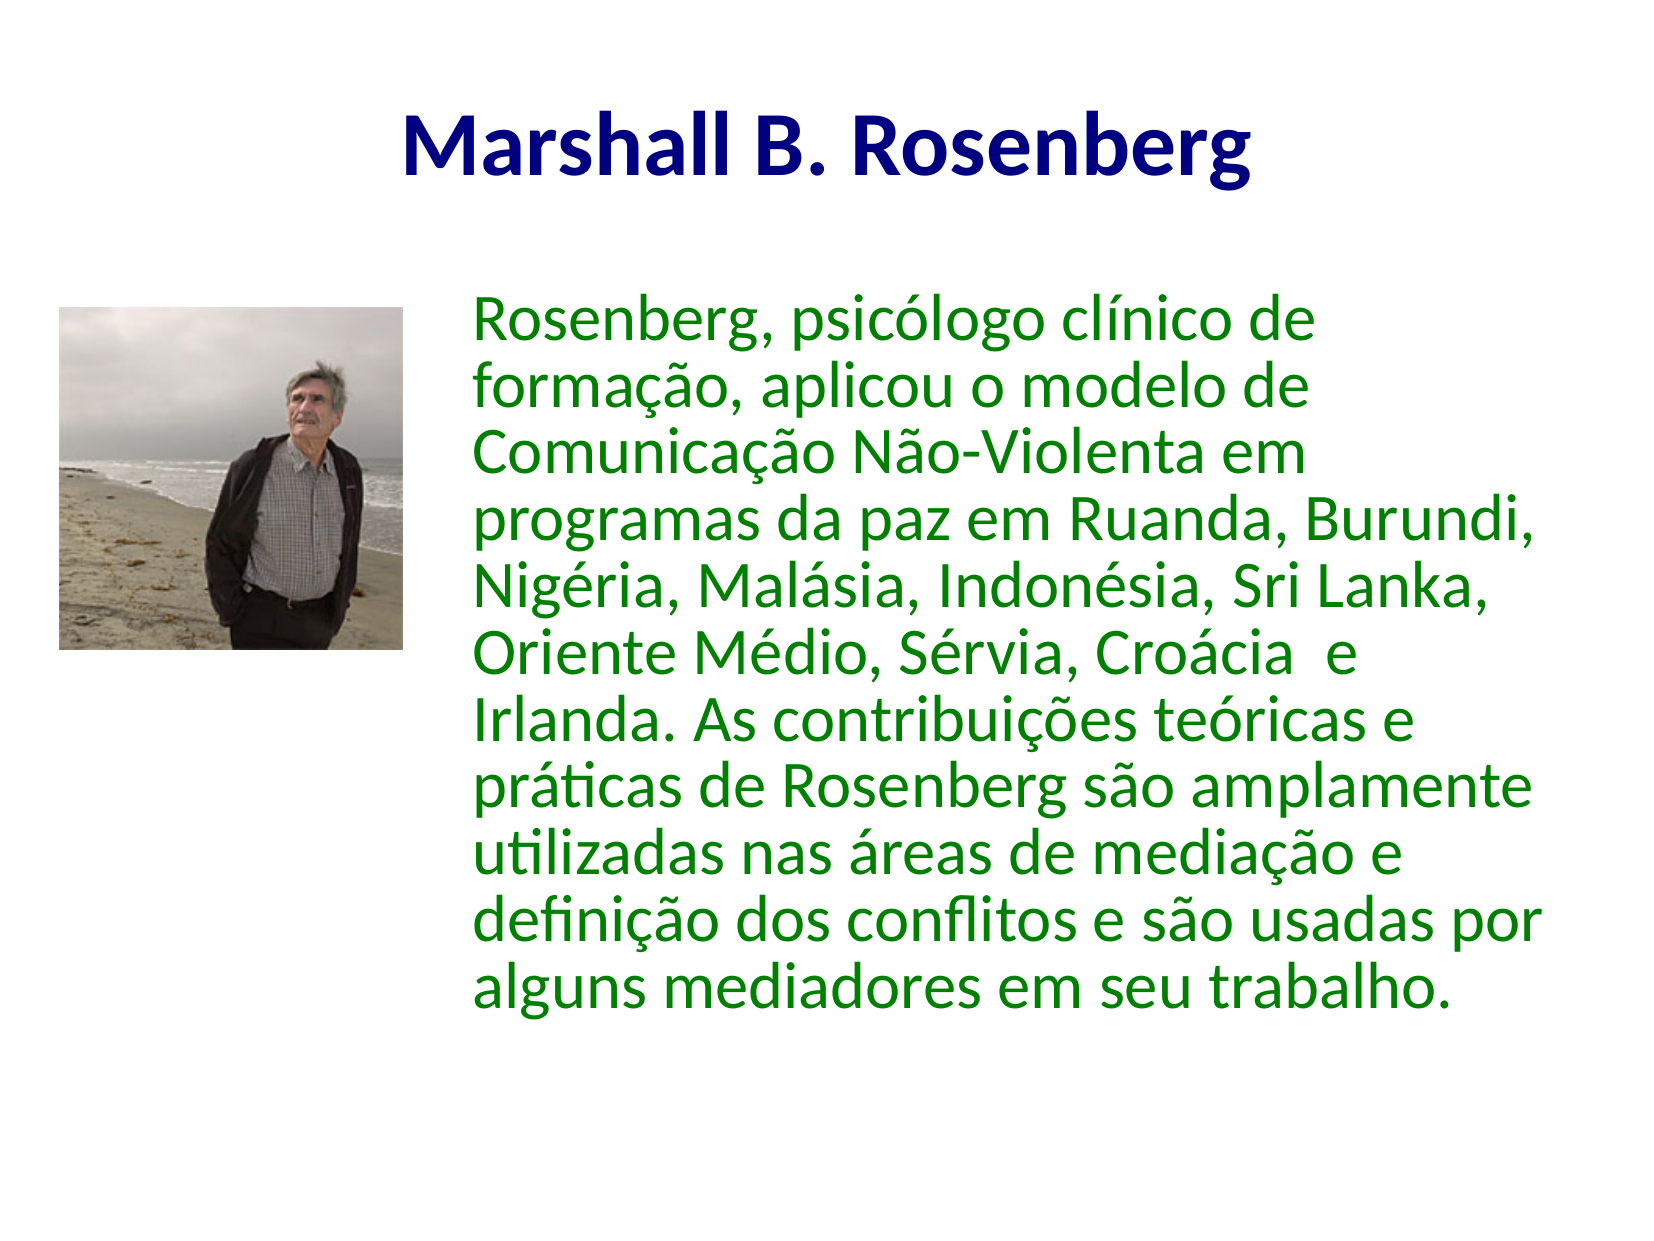

# Marshall B. Rosenberg
Rosenberg, psicólogo clínico de formação, aplicou o modelo de Comunicação Não-Violenta em programas da paz em Ruanda, Burundi, Nigéria, Malásia, Indonésia, Sri Lanka, Oriente Médio, Sérvia, Croácia e Irlanda. As contribuições teóricas e práticas de Rosenberg são amplamente utilizadas nas áreas de mediação e definição dos conflitos e são usadas por alguns mediadores em seu trabalho.